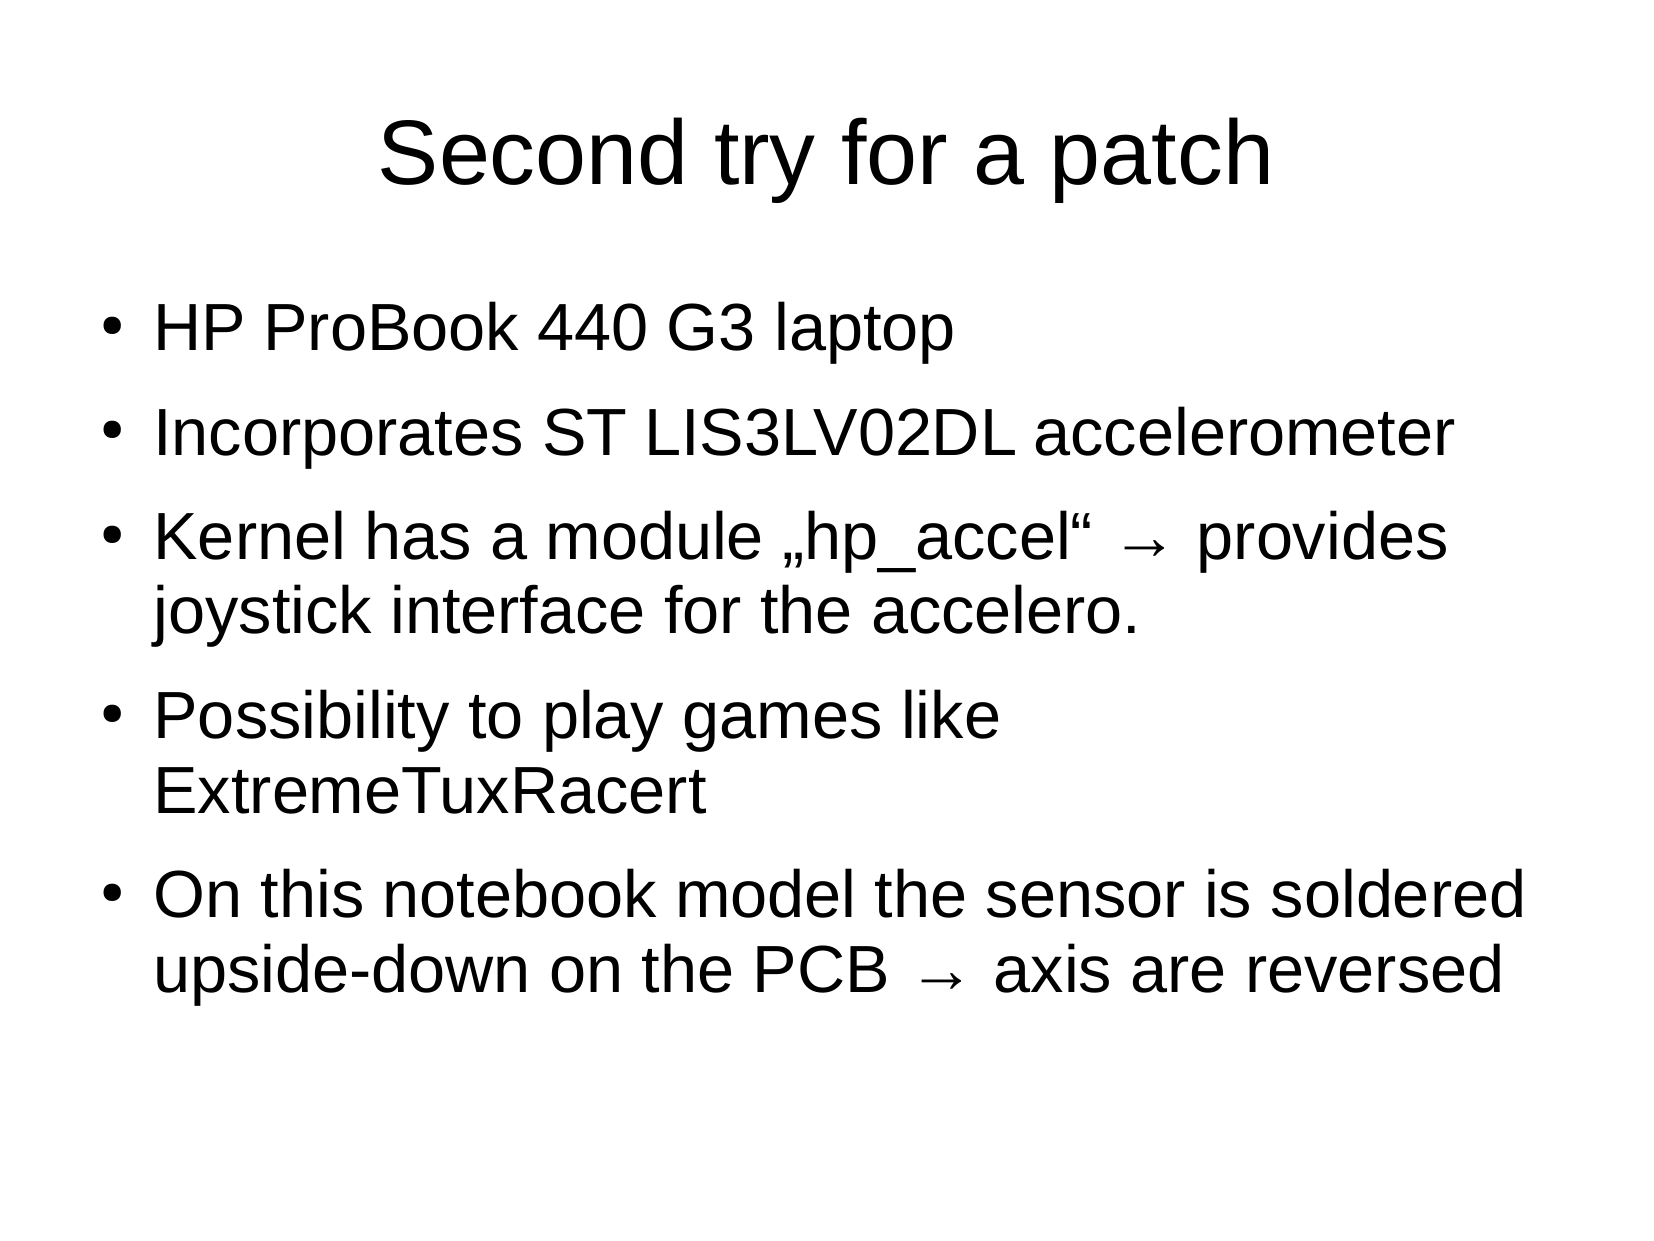

# Second try for a patch
HP ProBook 440 G3 laptop
Incorporates ST LIS3LV02DL accelerometer
Kernel has a module „hp_accel“ → provides joystick interface for the accelero.
Possibility to play games like ExtremeTuxRacert
On this notebook model the sensor is soldered upside-down on the PCB → axis are reversed